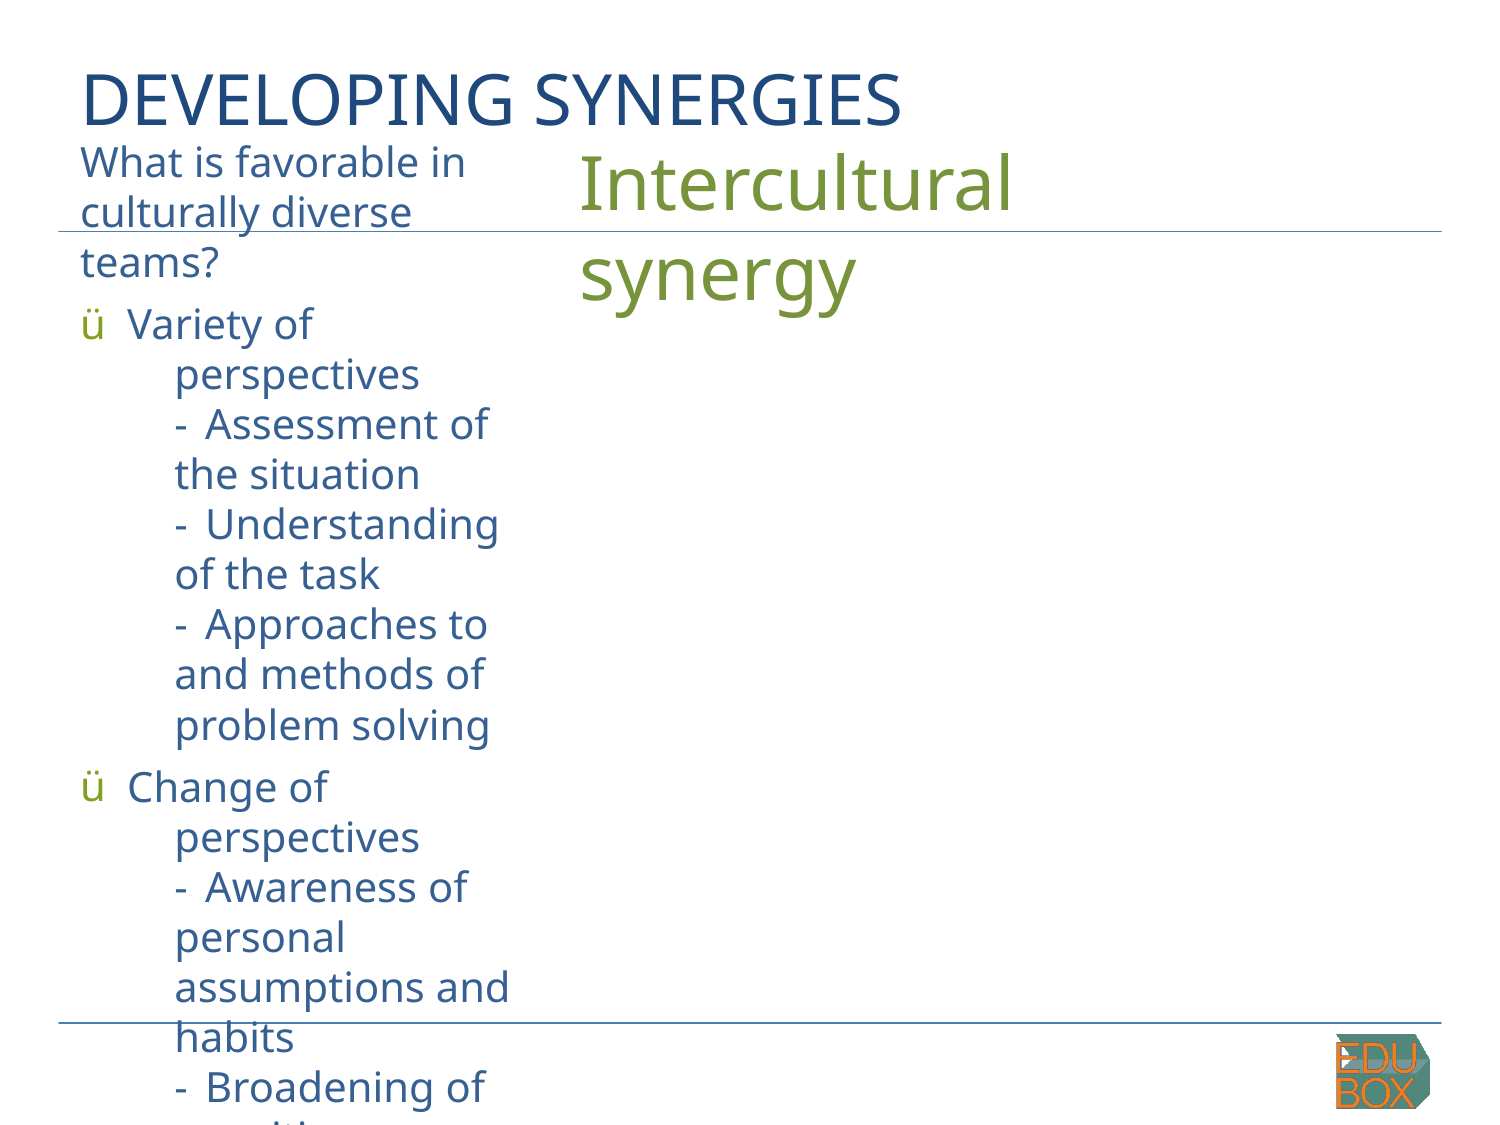

DEVELOPING SYNERGIES
# What is favorable in culturally diverse teams?
Variety of perspectives
-	Assessment of the situation
-	Understanding of the task
-	Approaches to and methods of problem solving
Change of perspectives
-	Awareness of personal assumptions and habits
-	Broadening of cognitive patterns (e.g. verbal meanings)
-	Awareness of relativity of values
Intercultural synergy